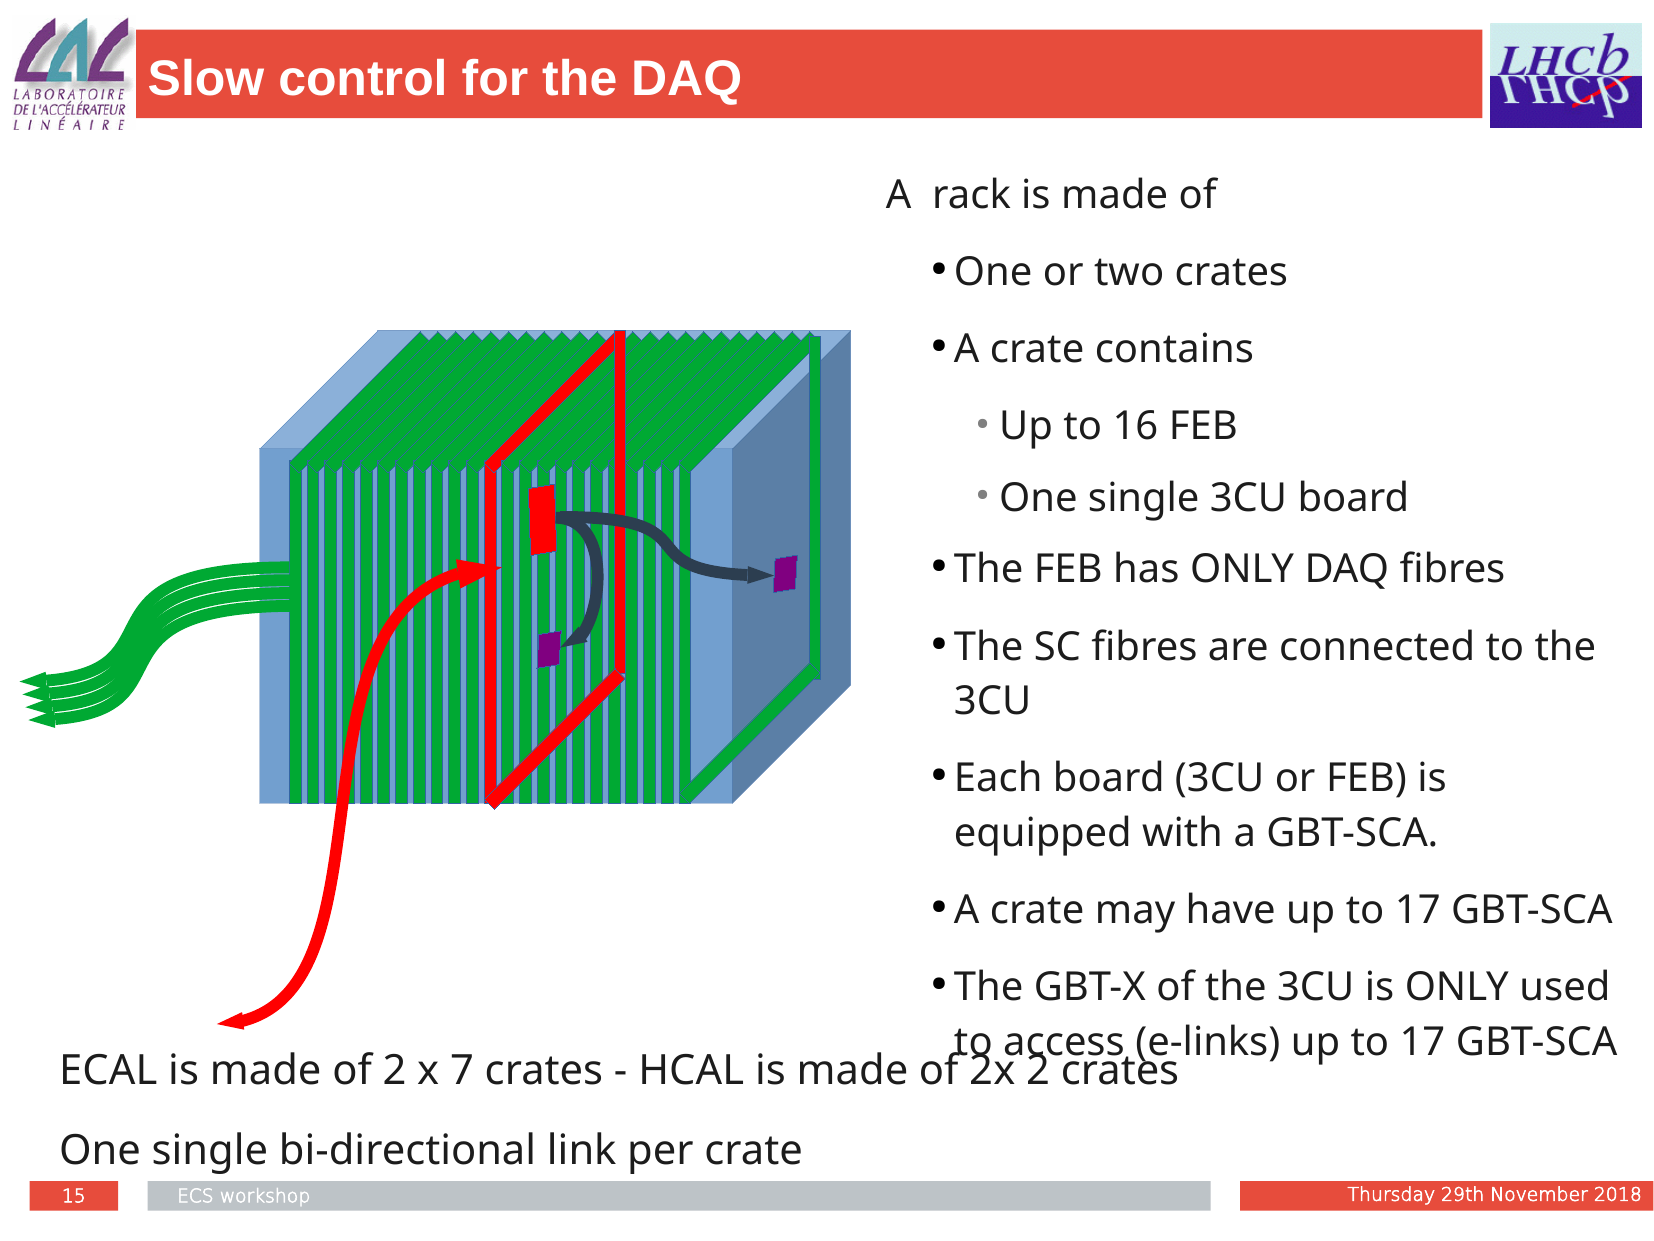

# Slow control for the DAQ
A rack is made of
One or two crates
A crate contains
Up to 16 FEB
One single 3CU board
The FEB has ONLY DAQ fibres
The SC fibres are connected to the 3CU
Each board (3CU or FEB) is equipped with a GBT-SCA.
A crate may have up to 17 GBT-SCA
The GBT-X of the 3CU is ONLY used to access (e-links) up to 17 GBT-SCA
ECAL is made of 2 x 7 crates - HCAL is made of 2x 2 crates
One single bi-directional link per crate
15
ECS workshop
Thursday 29th November 2018